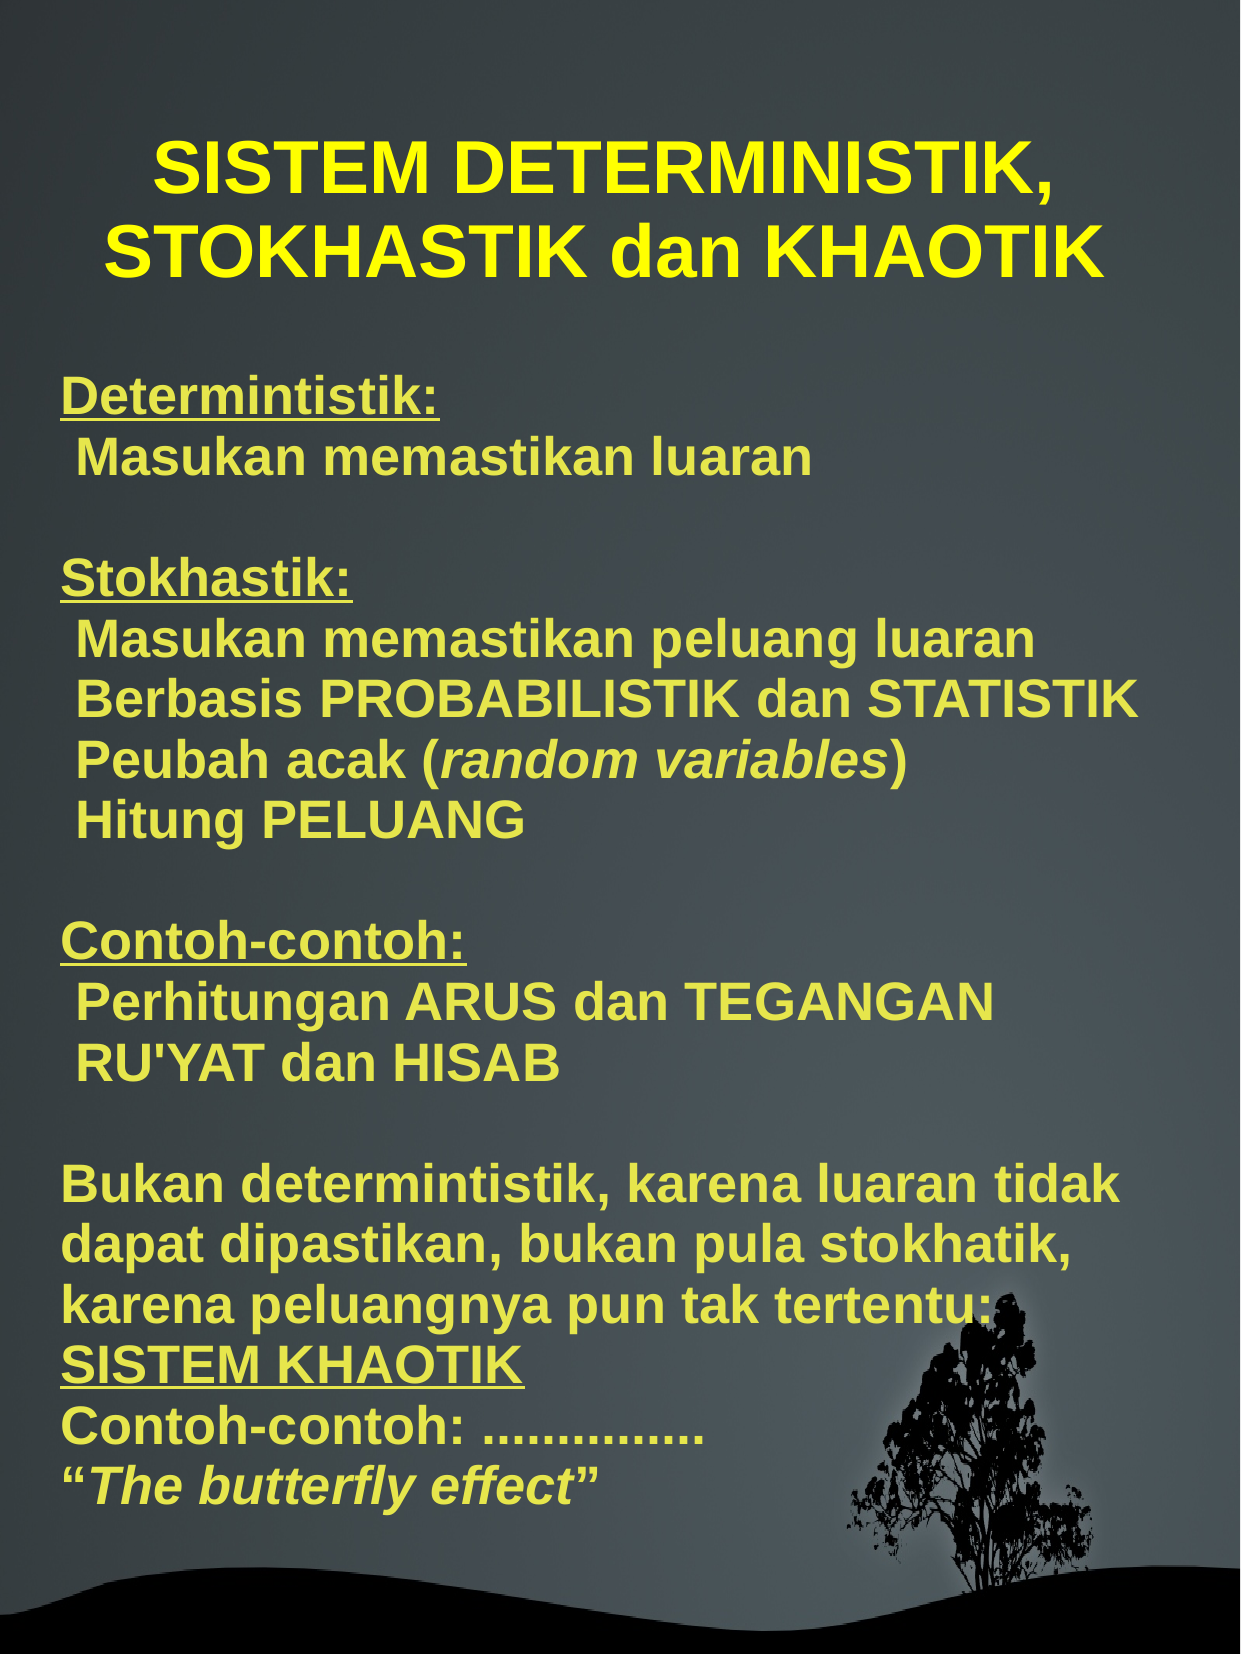

SISTEM DETERMINISTIK, STOKHASTIK dan KHAOTIK
Determintistik:
 Masukan memastikan luaran
Stokhastik:
 Masukan memastikan peluang luaran
 Berbasis PROBABILISTIK dan STATISTIK
 Peubah acak (random variables)
 Hitung PELUANG
Contoh-contoh:
 Perhitungan ARUS dan TEGANGAN
 RU'YAT dan HISAB
Bukan determintistik, karena luaran tidak
dapat dipastikan, bukan pula stokhatik,
karena peluangnya pun tak tertentu:
SISTEM KHAOTIK
Contoh-contoh: ...............
“The butterfly effect”